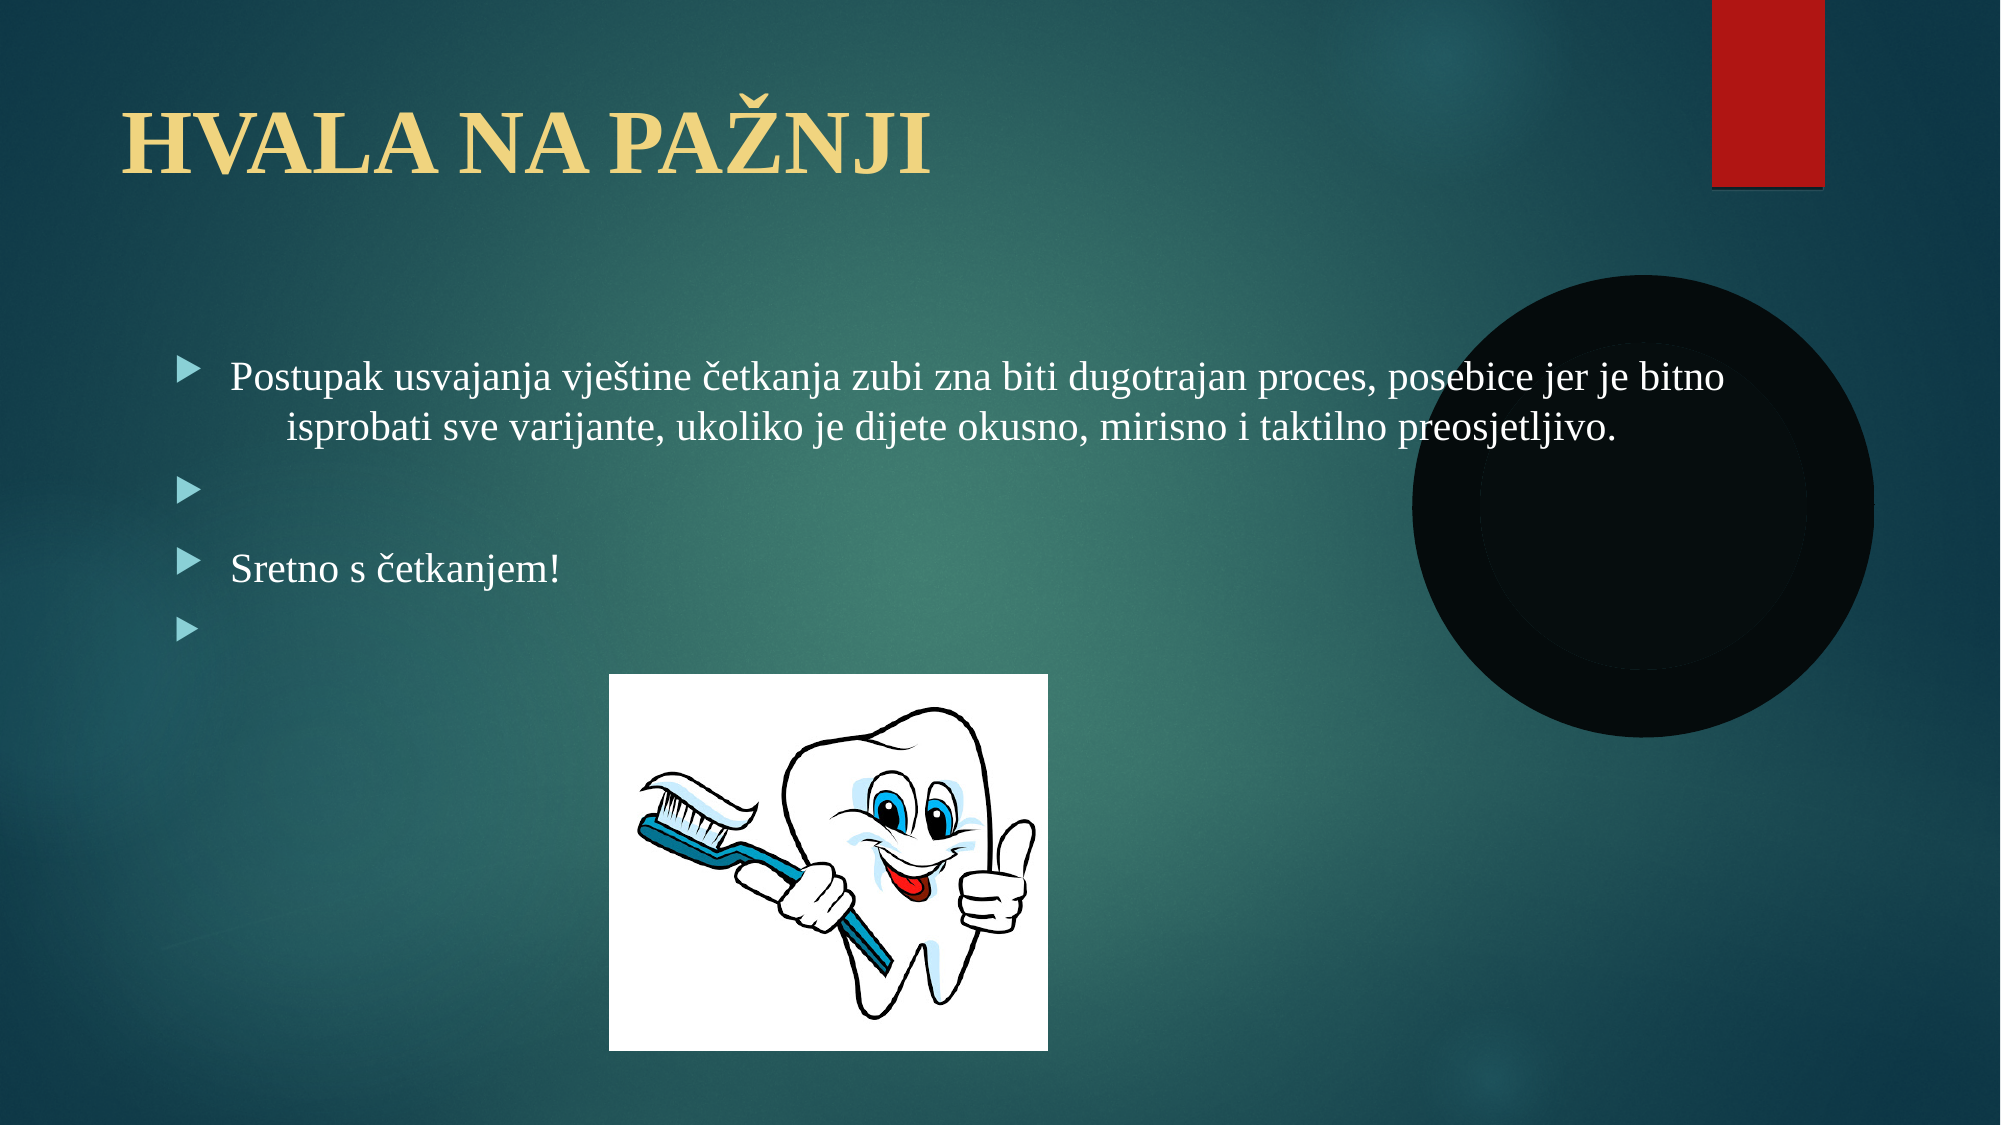

# HVALA NA PAŽNJI
Postupak usvajanja vještine četkanja zubi zna biti dugotrajan proces, posebice jer je bitno isprobati sve varijante, ukoliko je dijete okusno, mirisno i taktilno preosjetljivo.
Sretno s četkanjem!